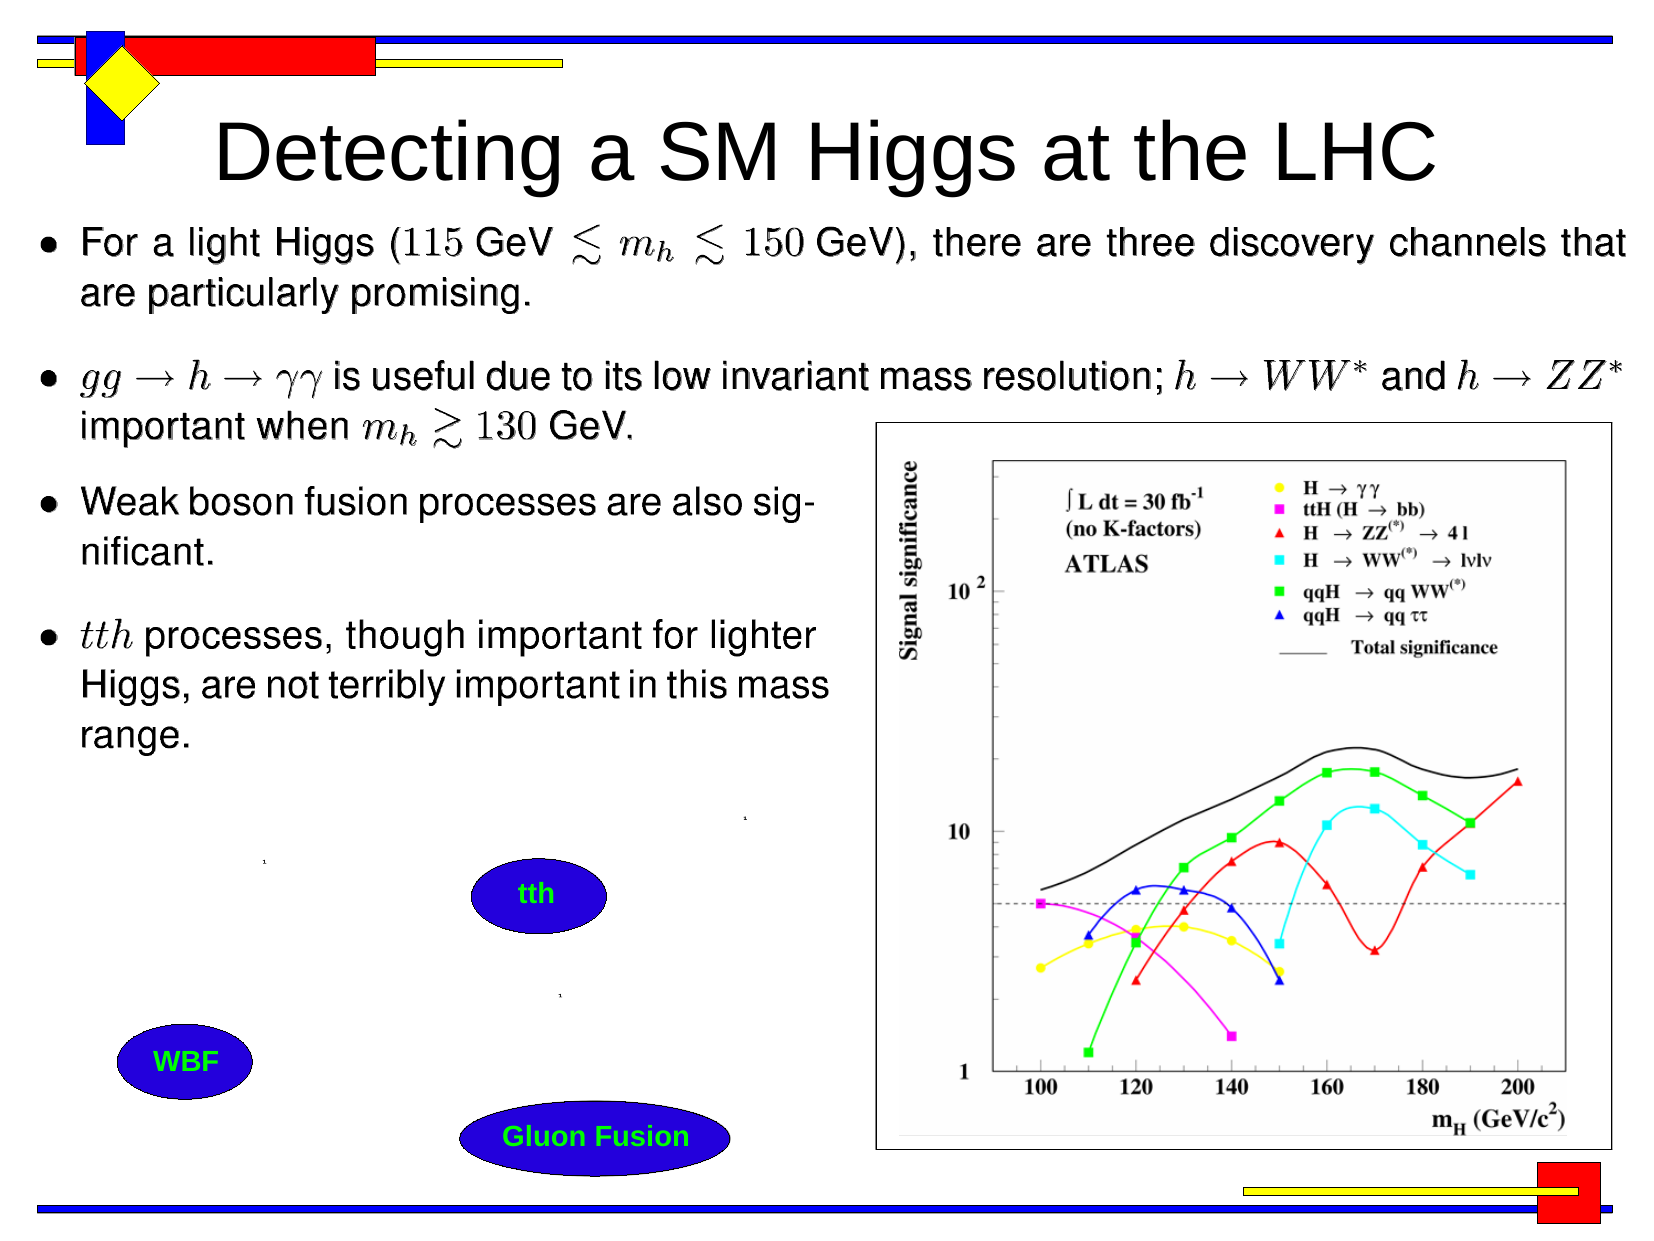

# Detecting a SM Higgs at the LHC
tth
WBF
Gluon Fusion